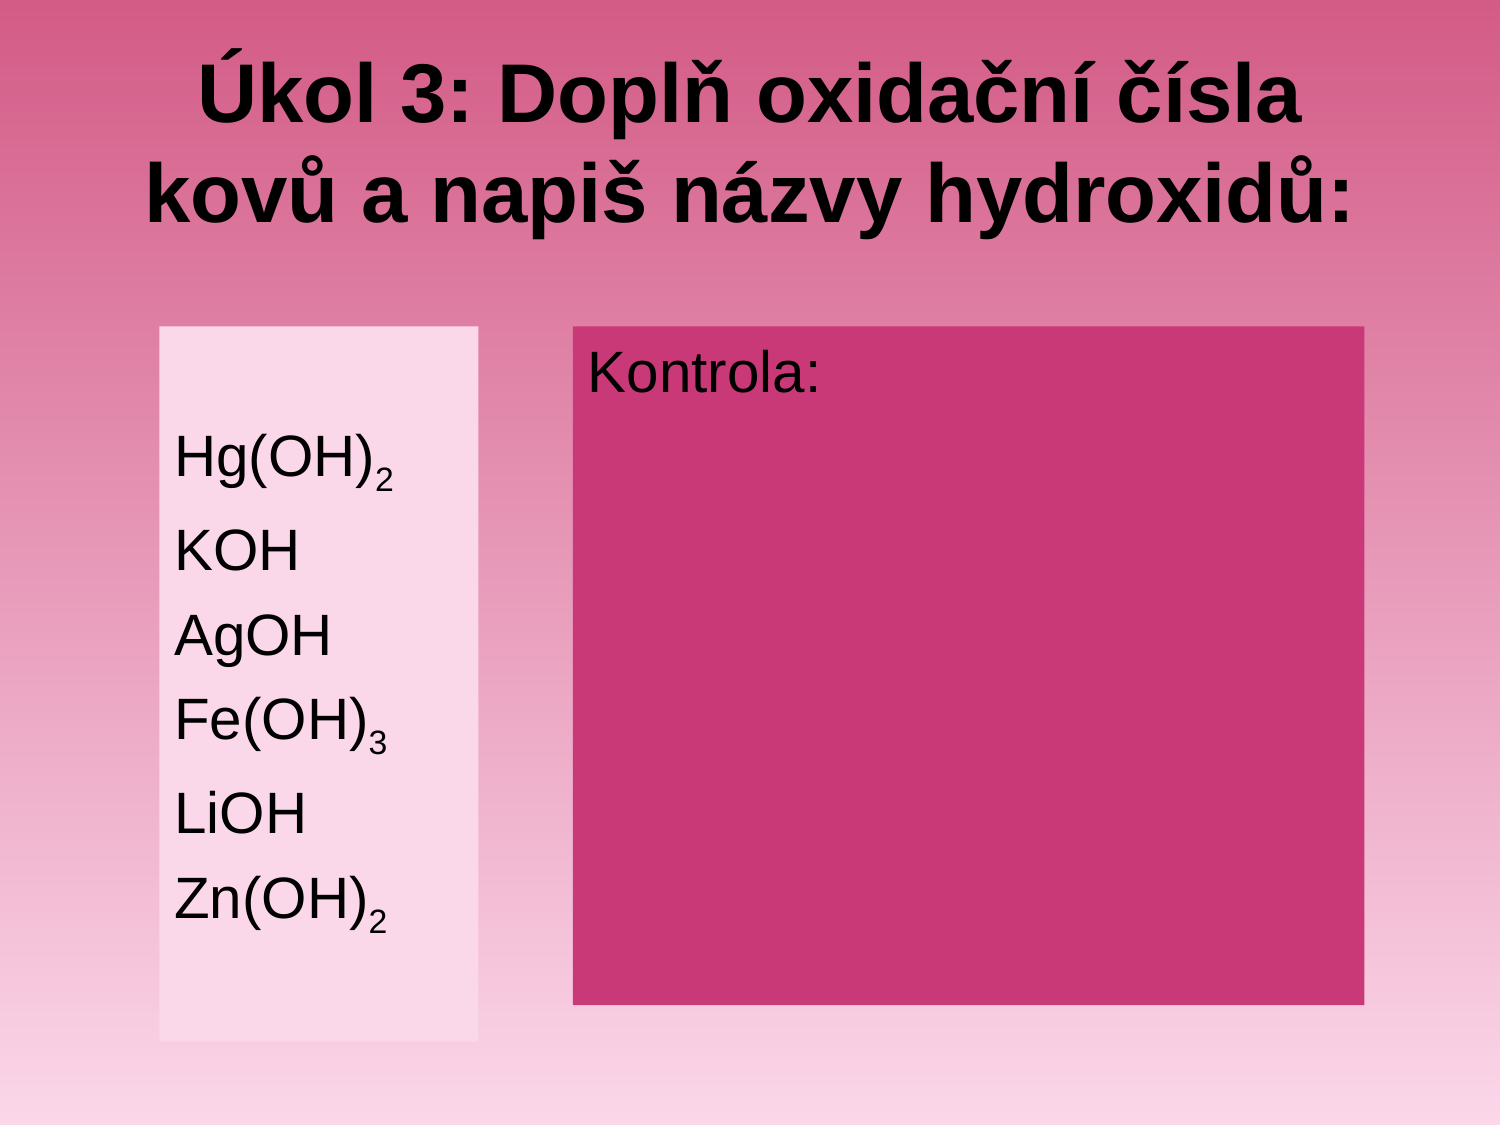

# Úkol 3: Doplň oxidační čísla kovů a napiš názvy hydroxidů:
Hg(OH)2
KOH
AgOH
Fe(OH)3
LiOH
Zn(OH)2
Kontrola:
HgII(OH)2 hydroxid rtuťnatý
KIOH hydroxid draselný
AgIOH hydroxid stříbrný
FeIII(OH)3 hydroxid železitý
LiIOH hydroxid litný
ZnII(OH)2 hydroxid zinečnatý